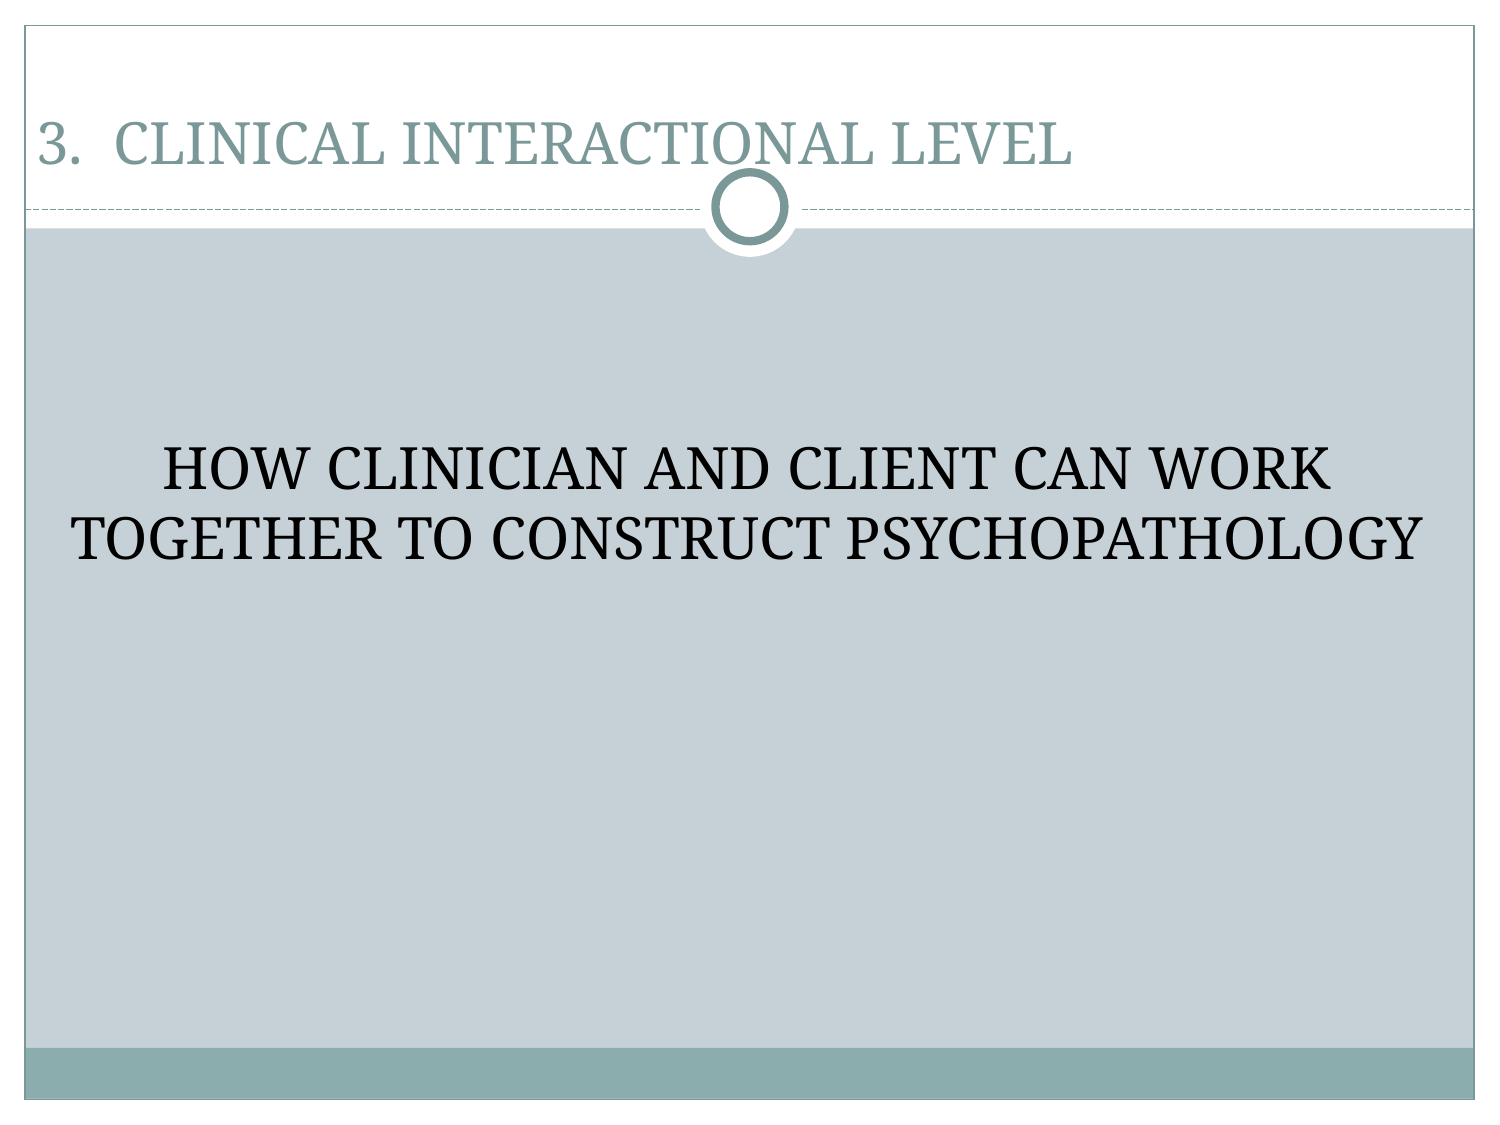

# 3. CLINICAL INTERACTIONAL LEVEL
HOW CLINICIAN AND CLIENT CAN WORK TOGETHER TO CONSTRUCT PSYCHOPATHOLOGY